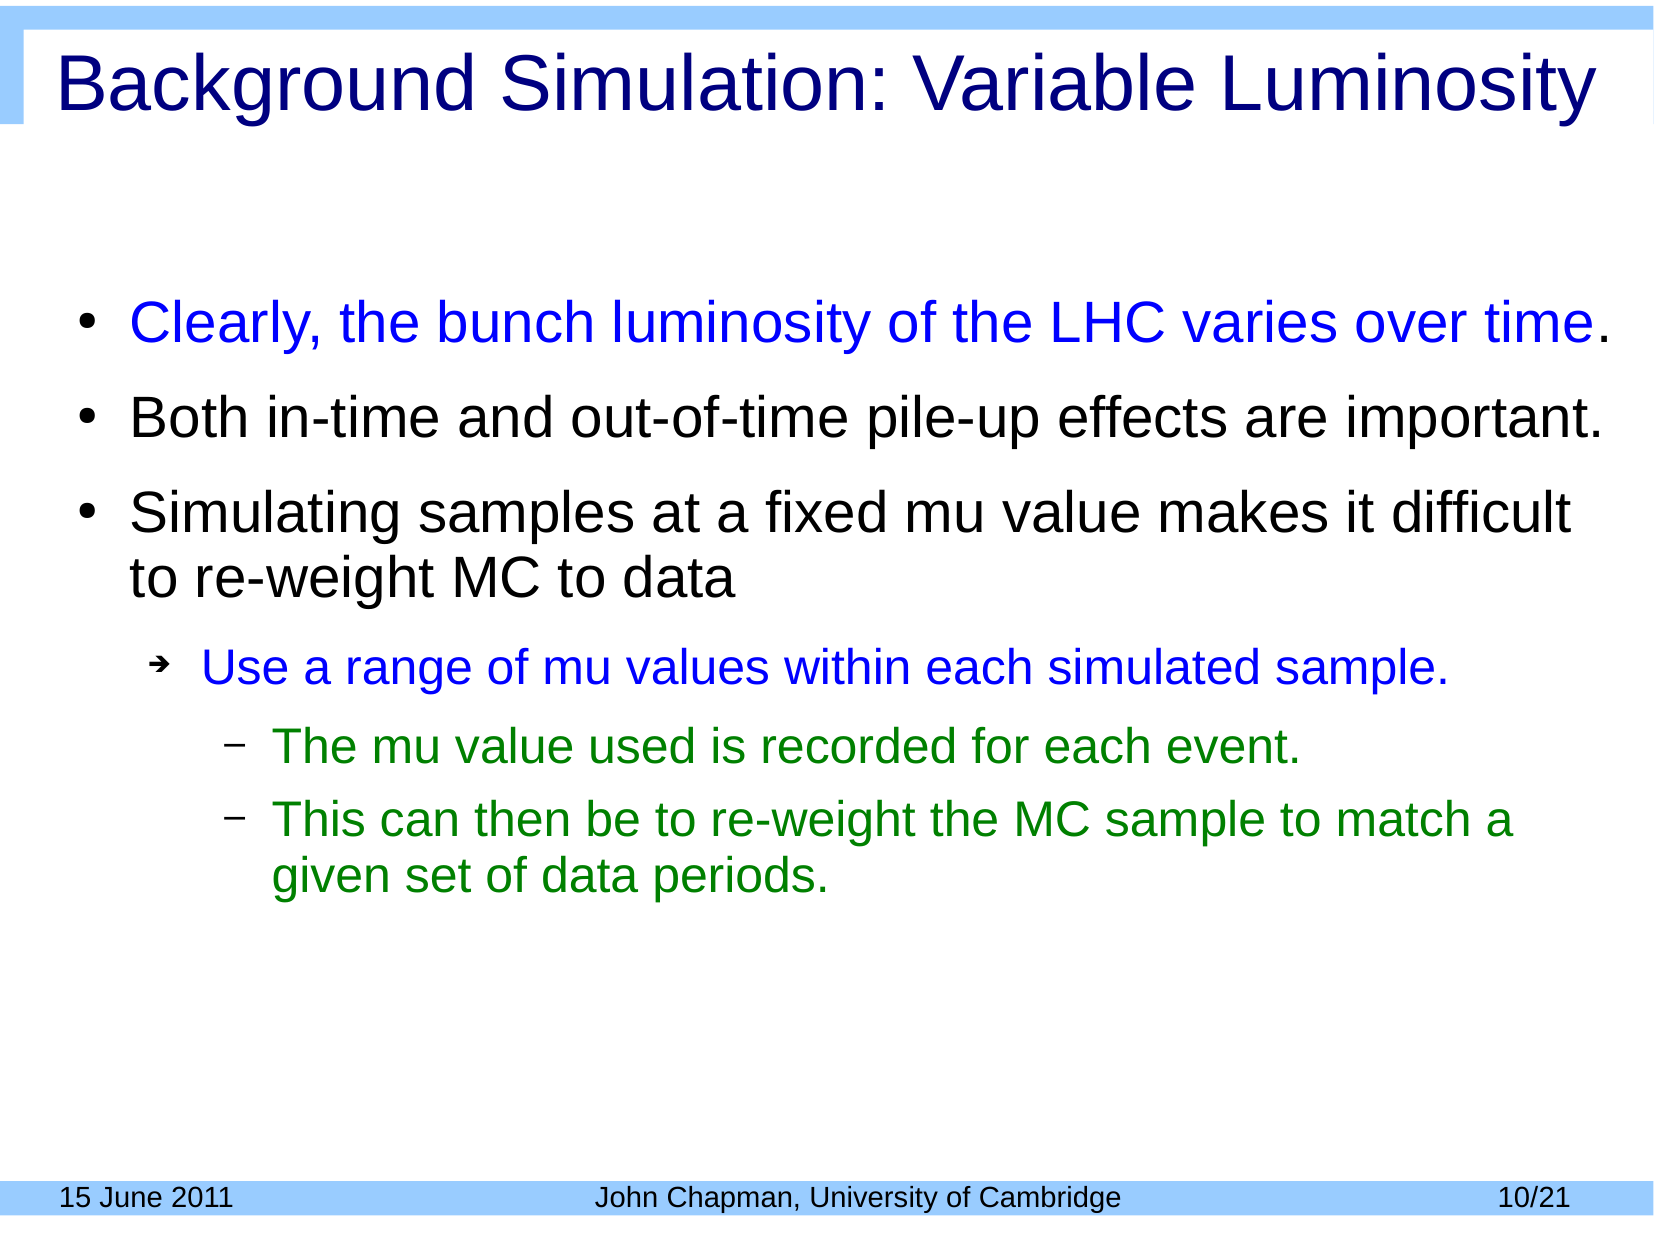

# Background Simulation: Variable Luminosity
Clearly, the bunch luminosity of the LHC varies over time.
Both in-time and out-of-time pile-up effects are important.
Simulating samples at a fixed mu value makes it difficult to re-weight MC to data
Use a range of mu values within each simulated sample.
The mu value used is recorded for each event.
This can then be to re-weight the MC sample to match a given set of data periods.
10